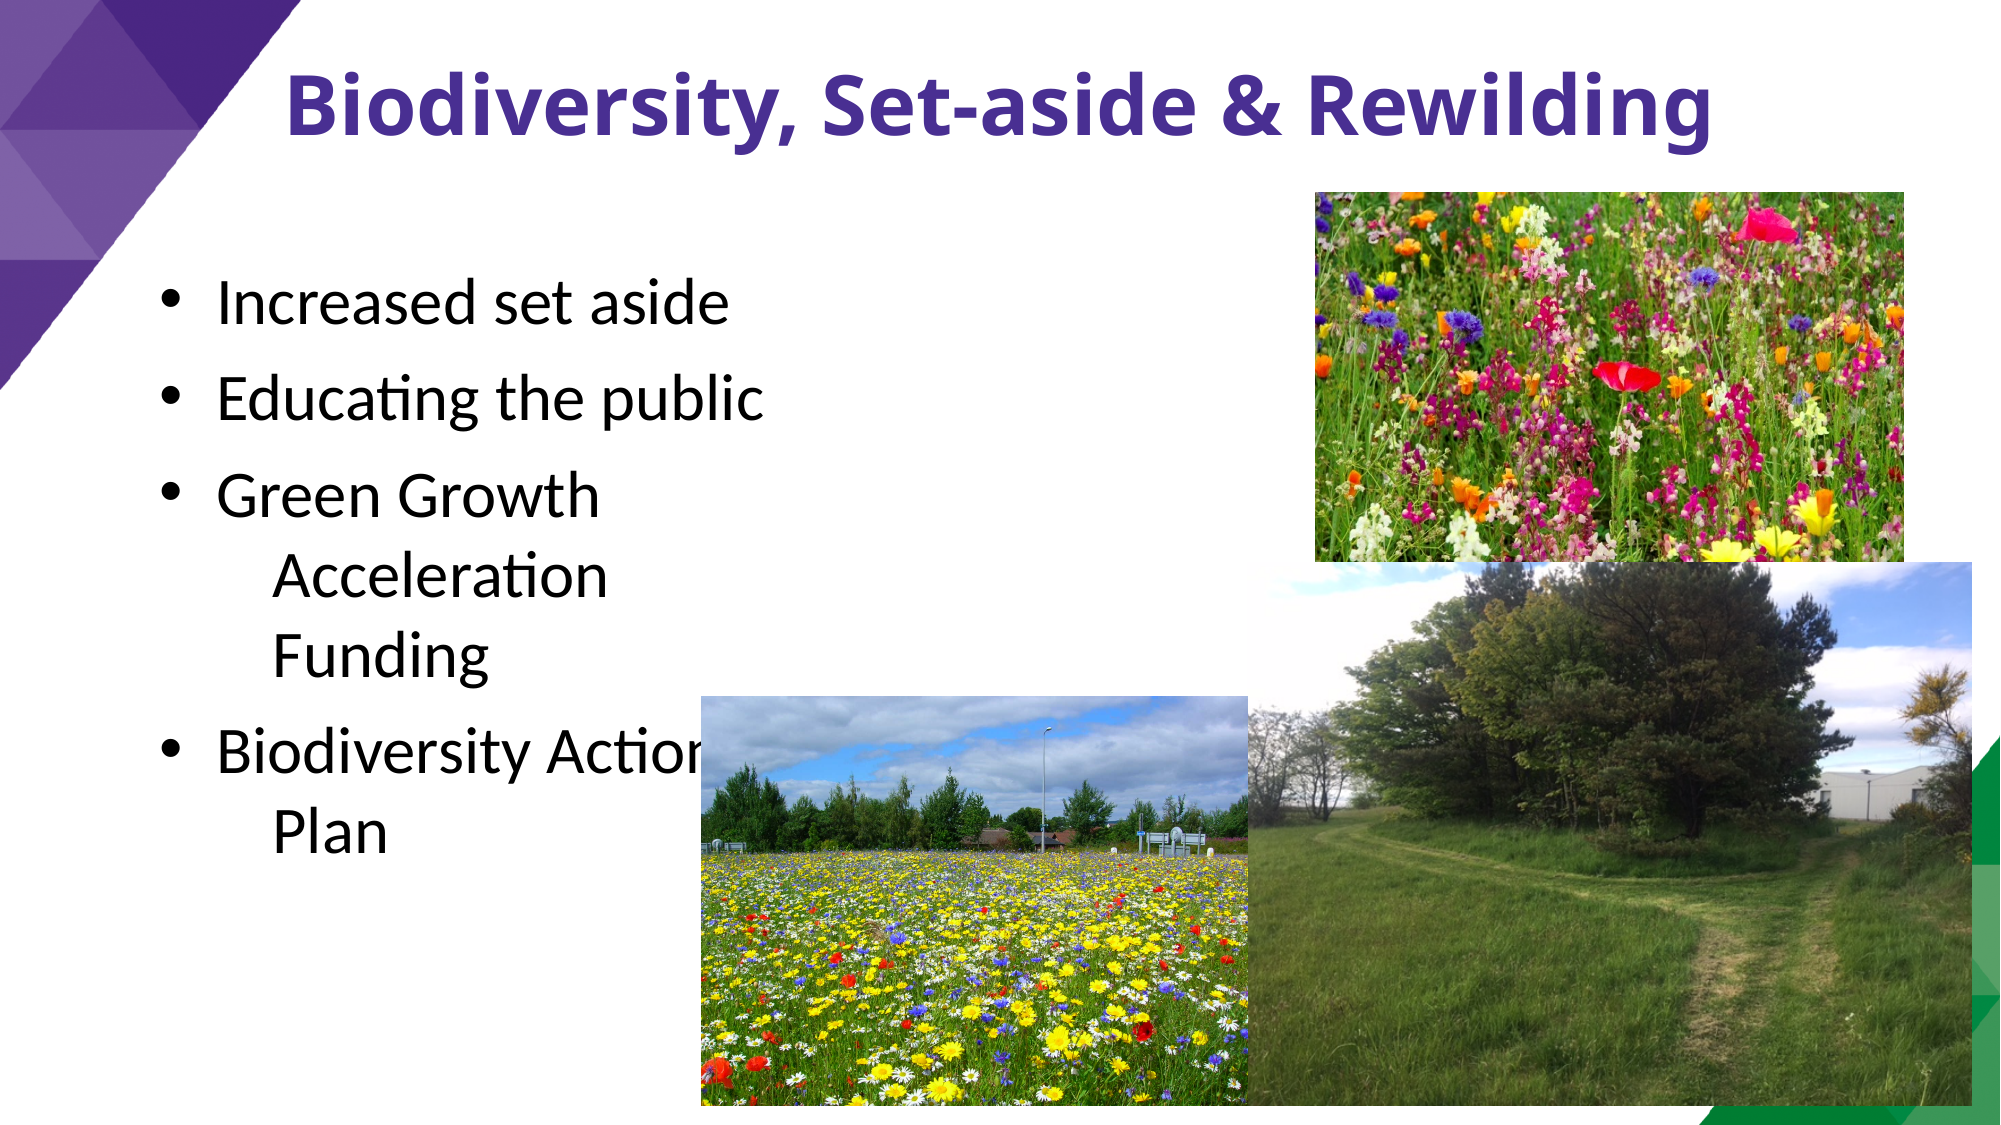

# Biodiversity, Set-aside & Rewilding
Increased set aside
Educating the public
Green Growth Acceleration Funding
Biodiversity Action Plan